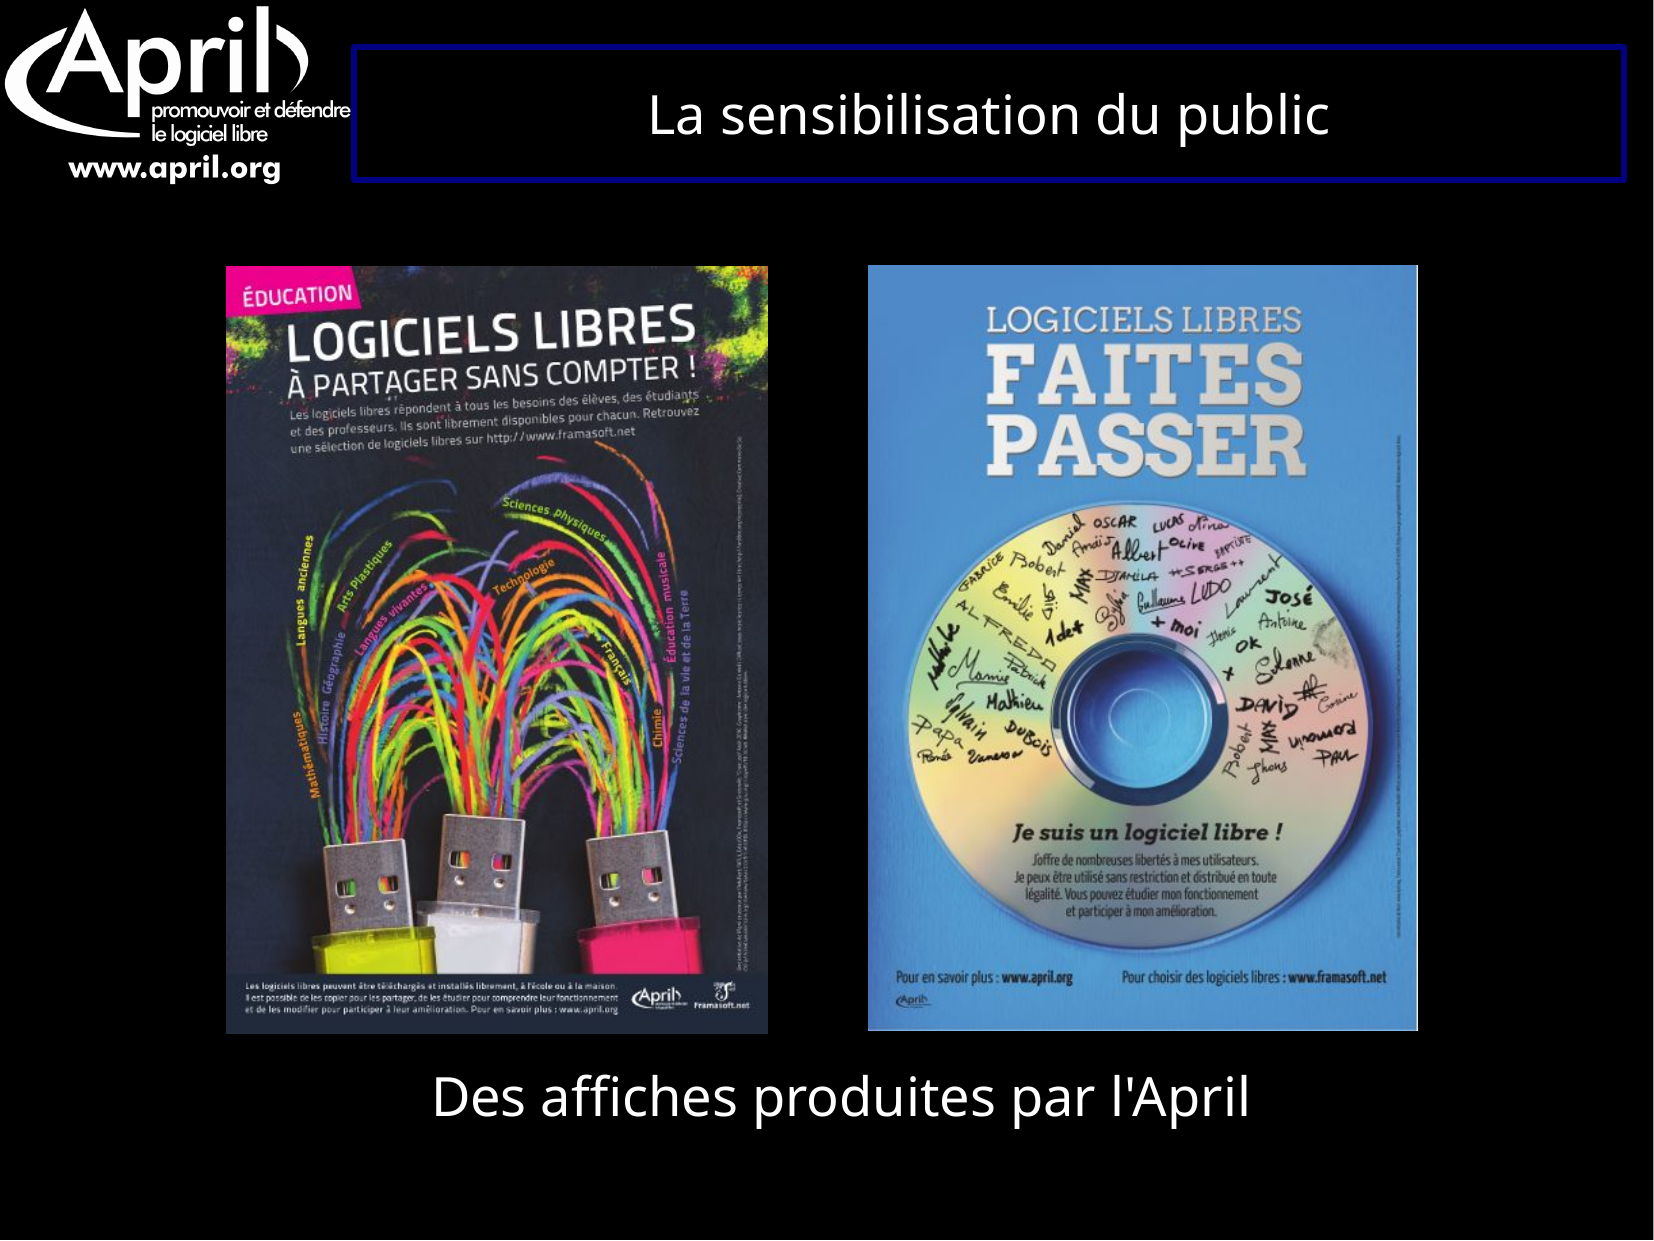

# La sensibilisation du public
Des affiches produites par l'April